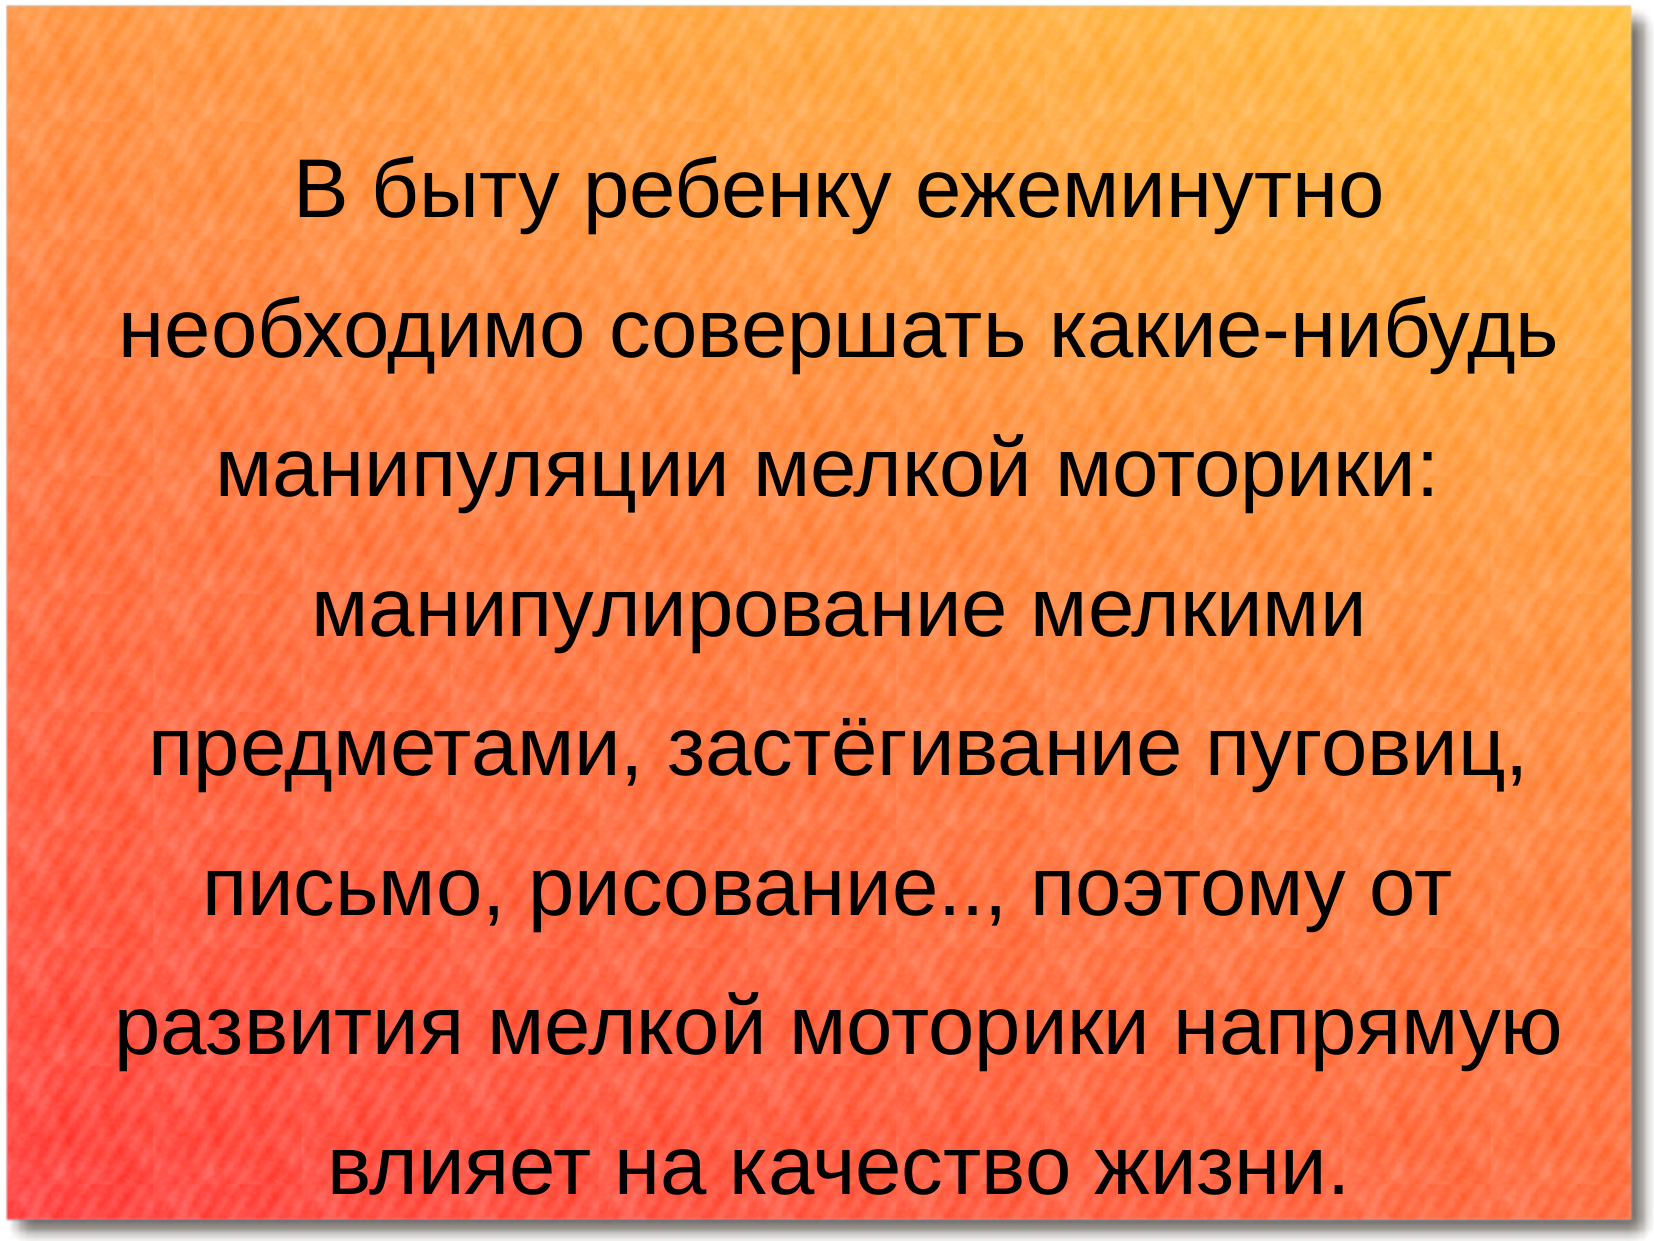

В быту ребенку ежеминутно необходимо совершать какие-нибудь манипуляции мелкой моторики: манипулирование мелкими предметами, застёгивание пуговиц, письмо, рисование.., поэтому от развития мелкой моторики напрямую влияет на качество жизни.